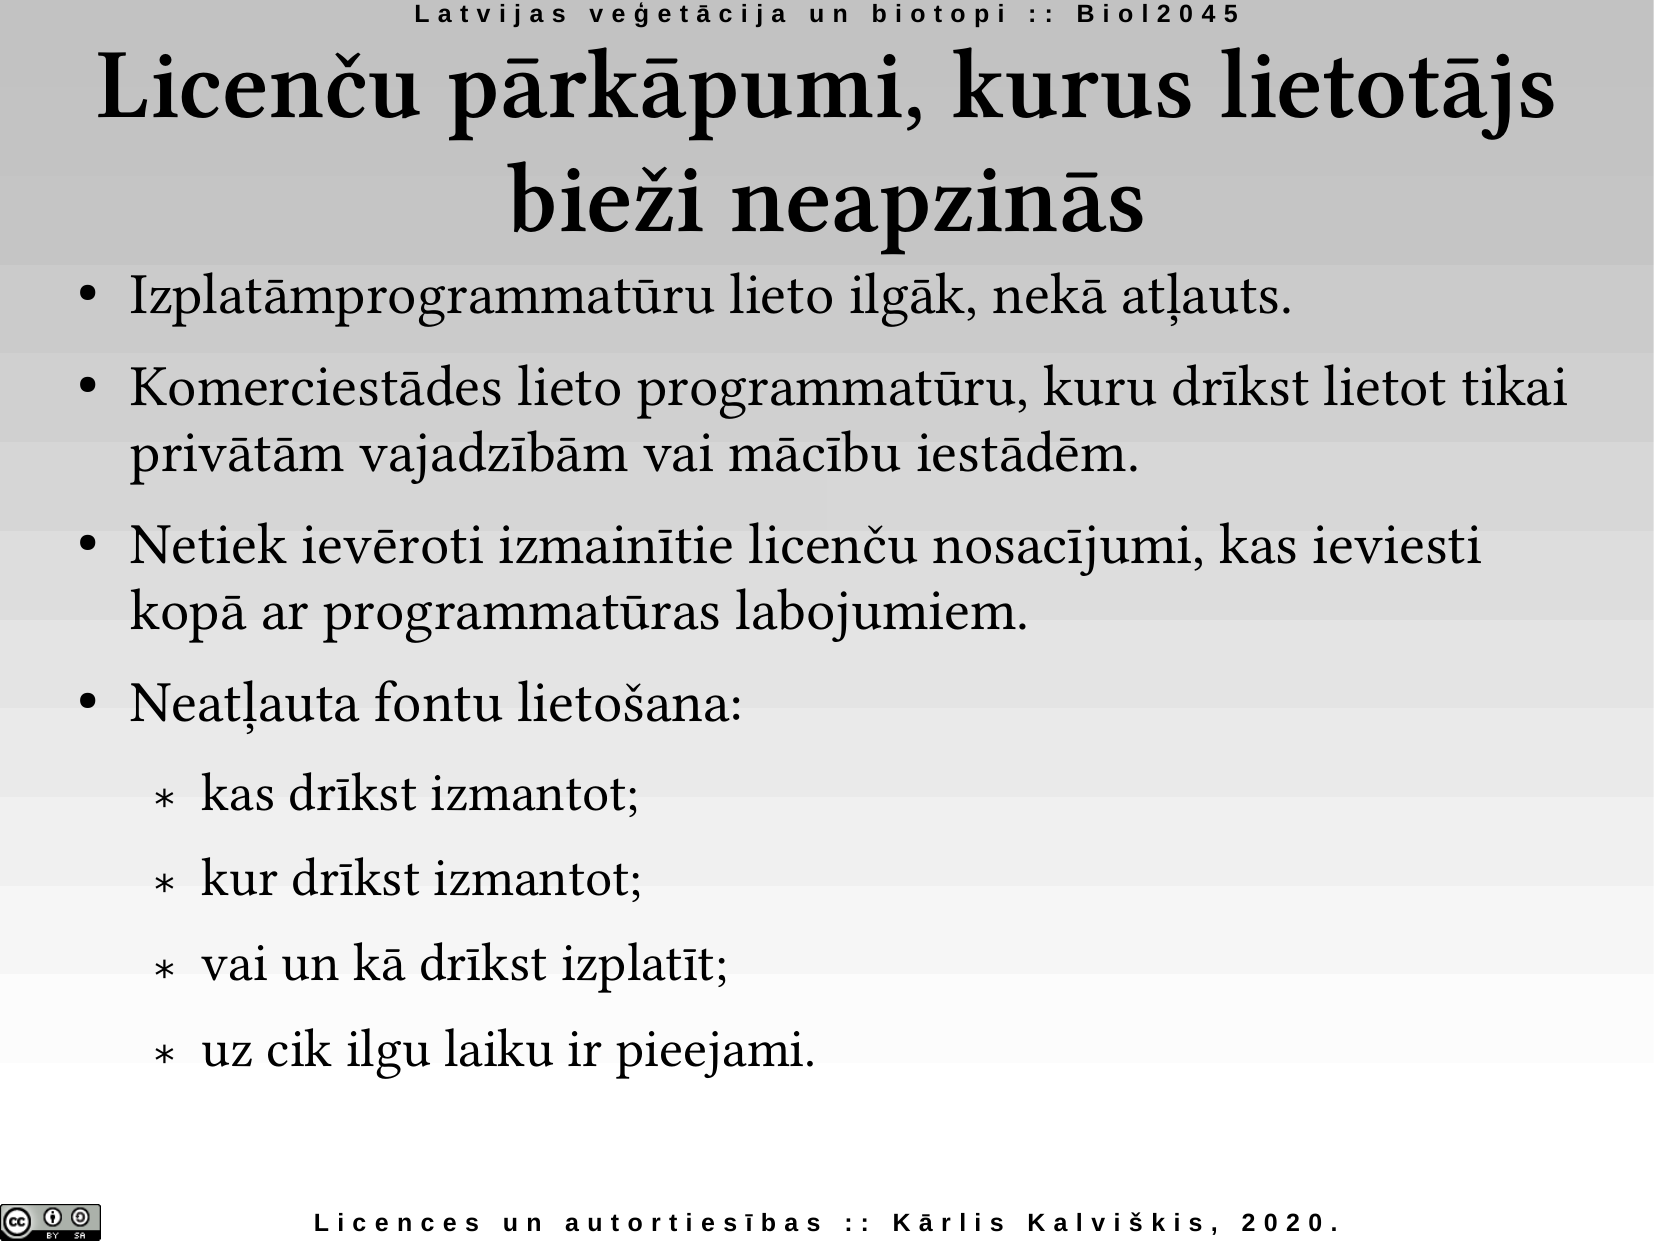

# Licenču pārkāpumi, kurus lietotājs bieži neapzinās
Izplatāmprogrammatūru lieto ilgāk, nekā atļauts.
Komerciestādes lieto programmatūru, kuru drīkst lietot tikai privātām vajadzībām vai mācību iestādēm.
Netiek ievēroti izmainītie licenču nosacījumi, kas ieviesti kopā ar programmatūras labojumiem.
Neatļauta fontu lietošana:
kas drīkst izmantot;
kur drīkst izmantot;
vai un kā drīkst izplatīt;
uz cik ilgu laiku ir pieejami.